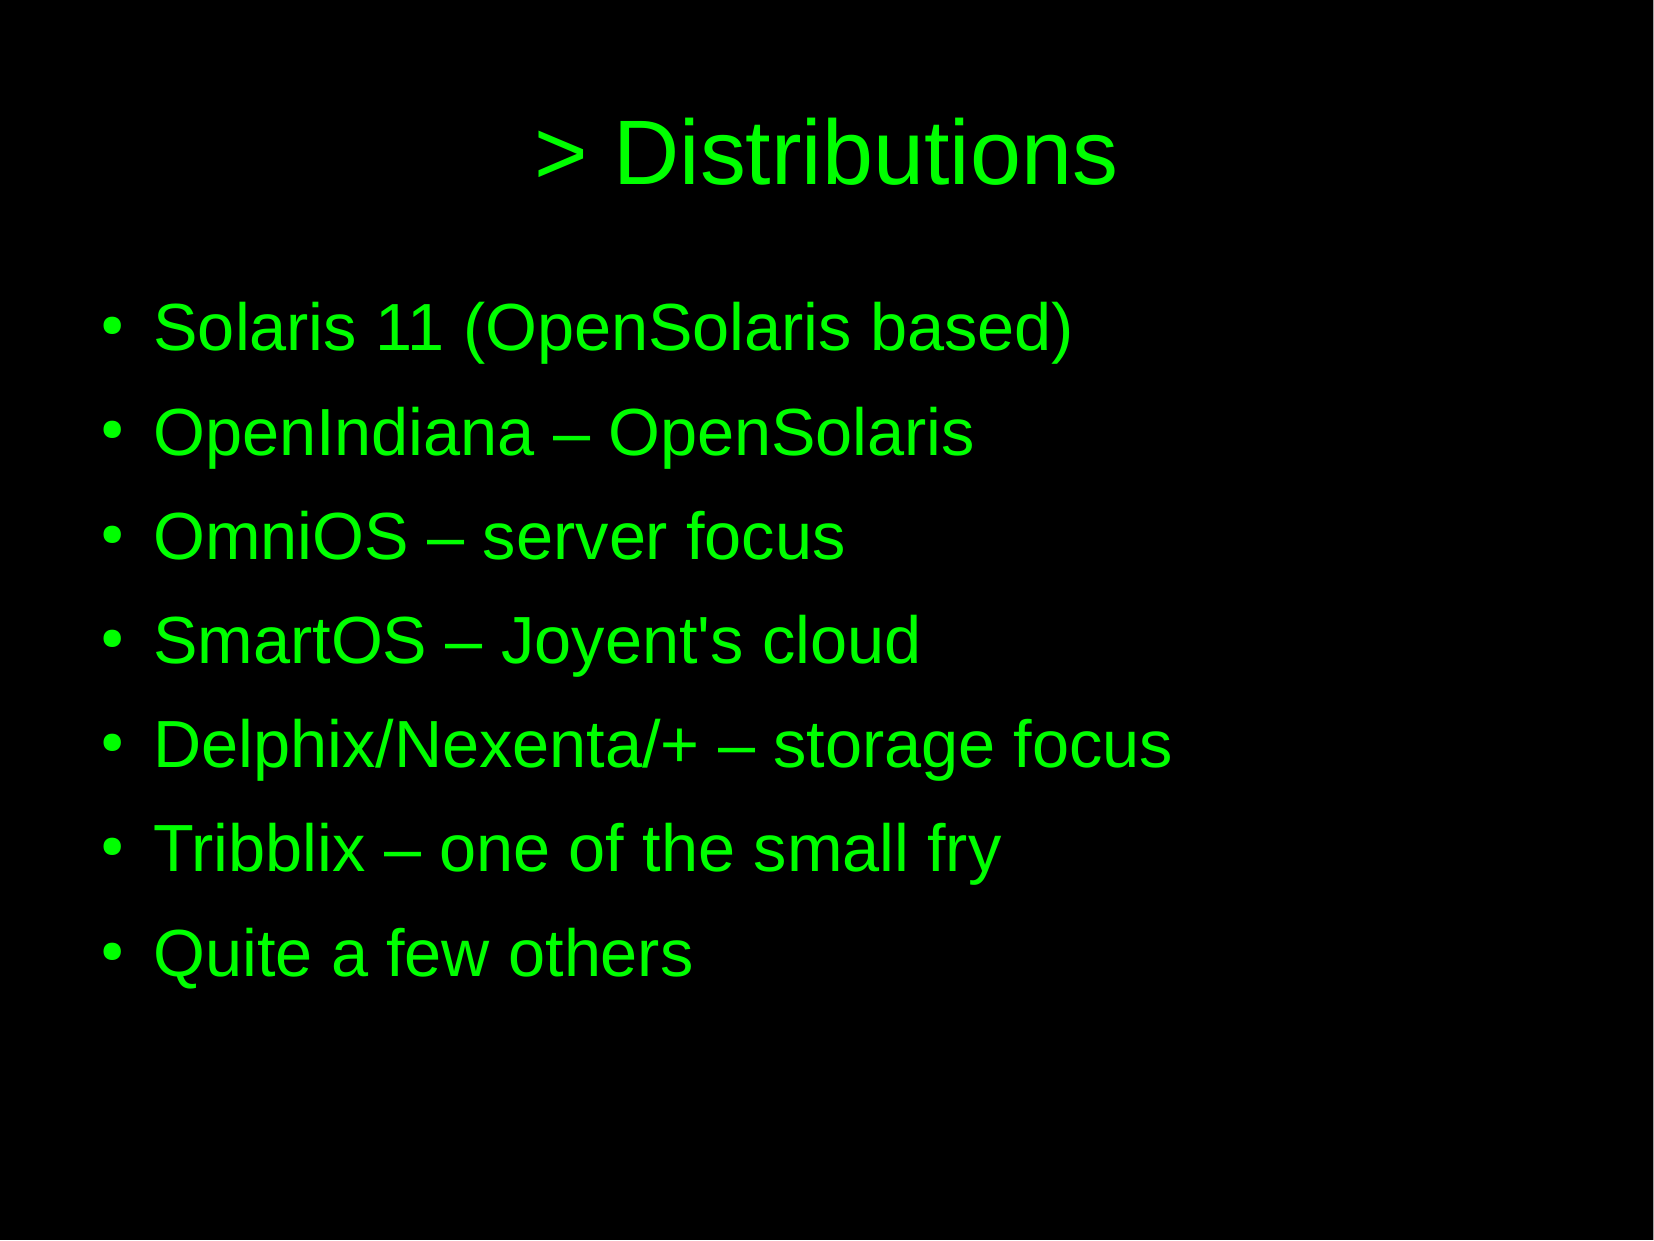

# > Distributions
Solaris 11 (OpenSolaris based)
OpenIndiana – OpenSolaris
OmniOS – server focus
SmartOS – Joyent's cloud
Delphix/Nexenta/+ – storage focus
Tribblix – one of the small fry
Quite a few others